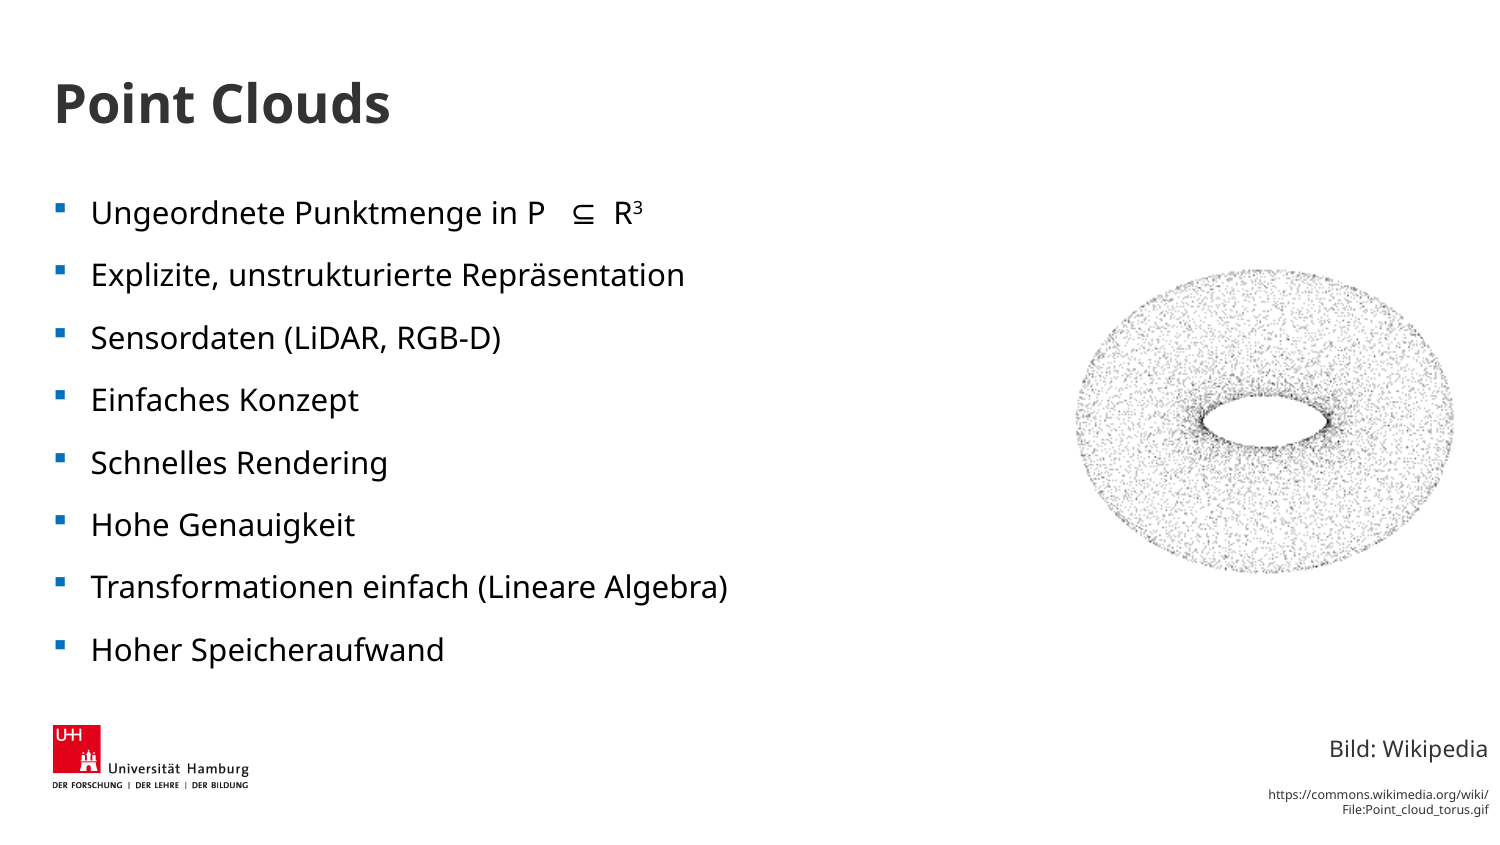

# Point Clouds
Ungeordnete Punktmenge in P ⊆ R3
Explizite, unstrukturierte Repräsentation
Sensordaten (LiDAR, RGB-D)
Einfaches Konzept
Schnelles Rendering
Hohe Genauigkeit
Transformationen einfach (Lineare Algebra)
Hoher Speicheraufwand
Bild: Wikipedia
https://commons.wikimedia.org/wiki/File:Point_cloud_torus.gif